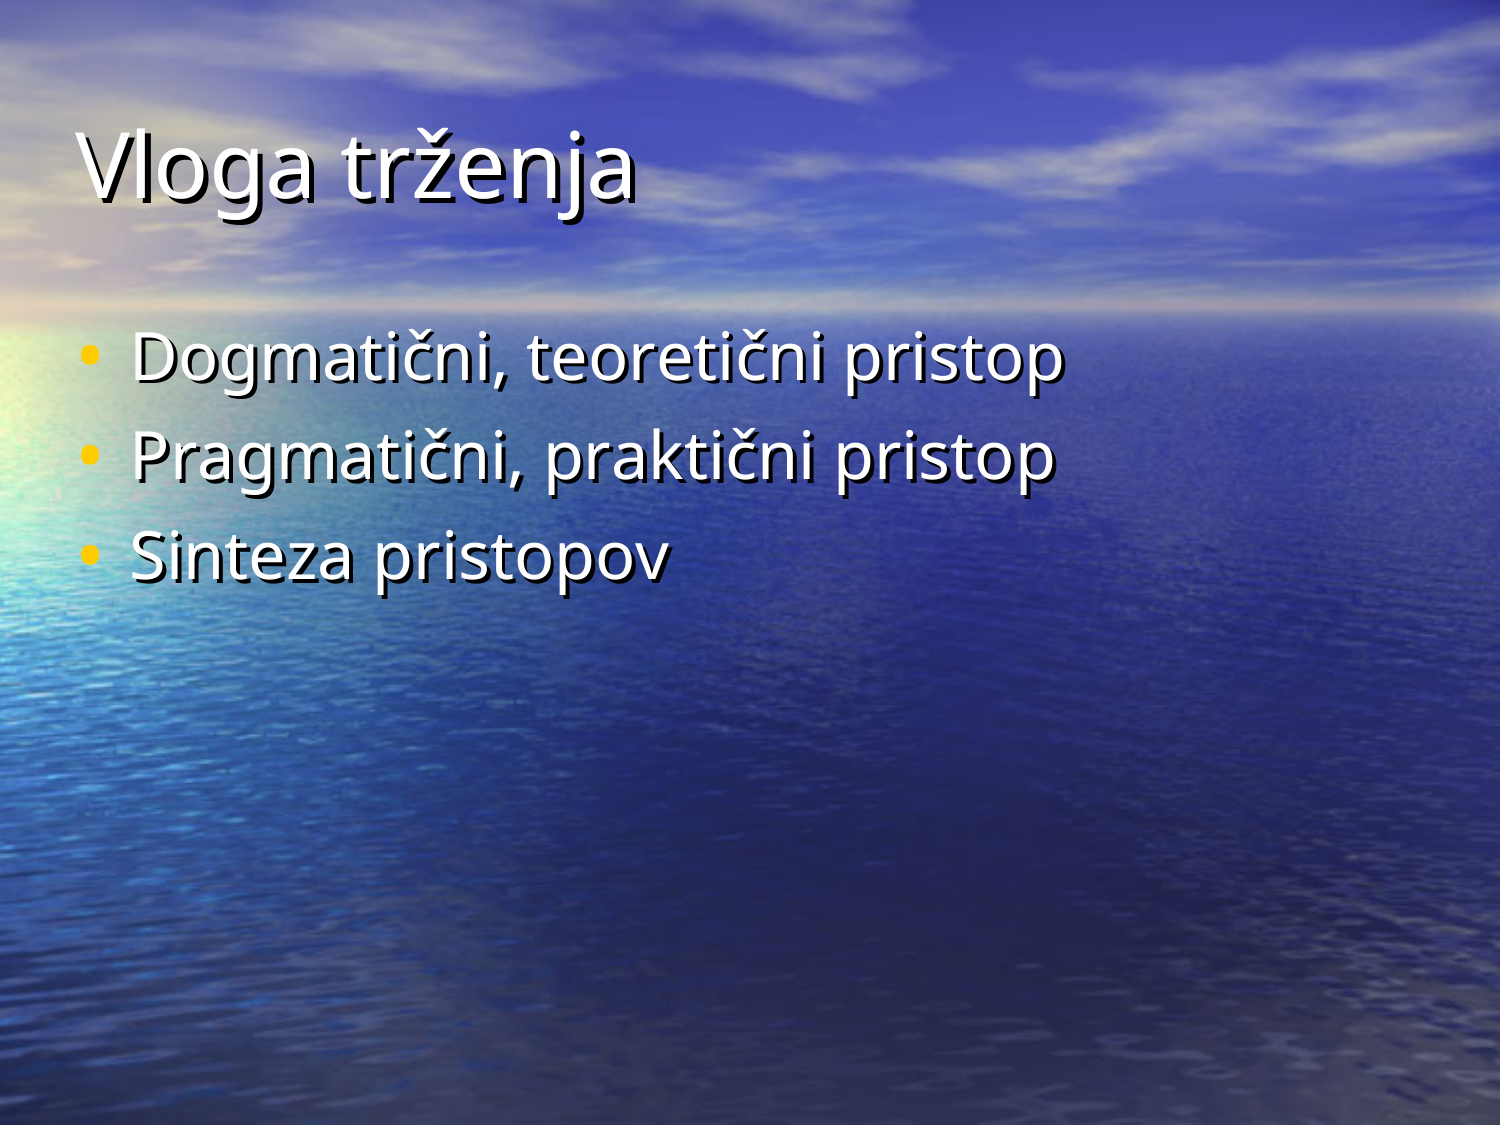

# Vloga trženja
Dogmatični, teoretični pristop
Pragmatični, praktični pristop
Sinteza pristopov